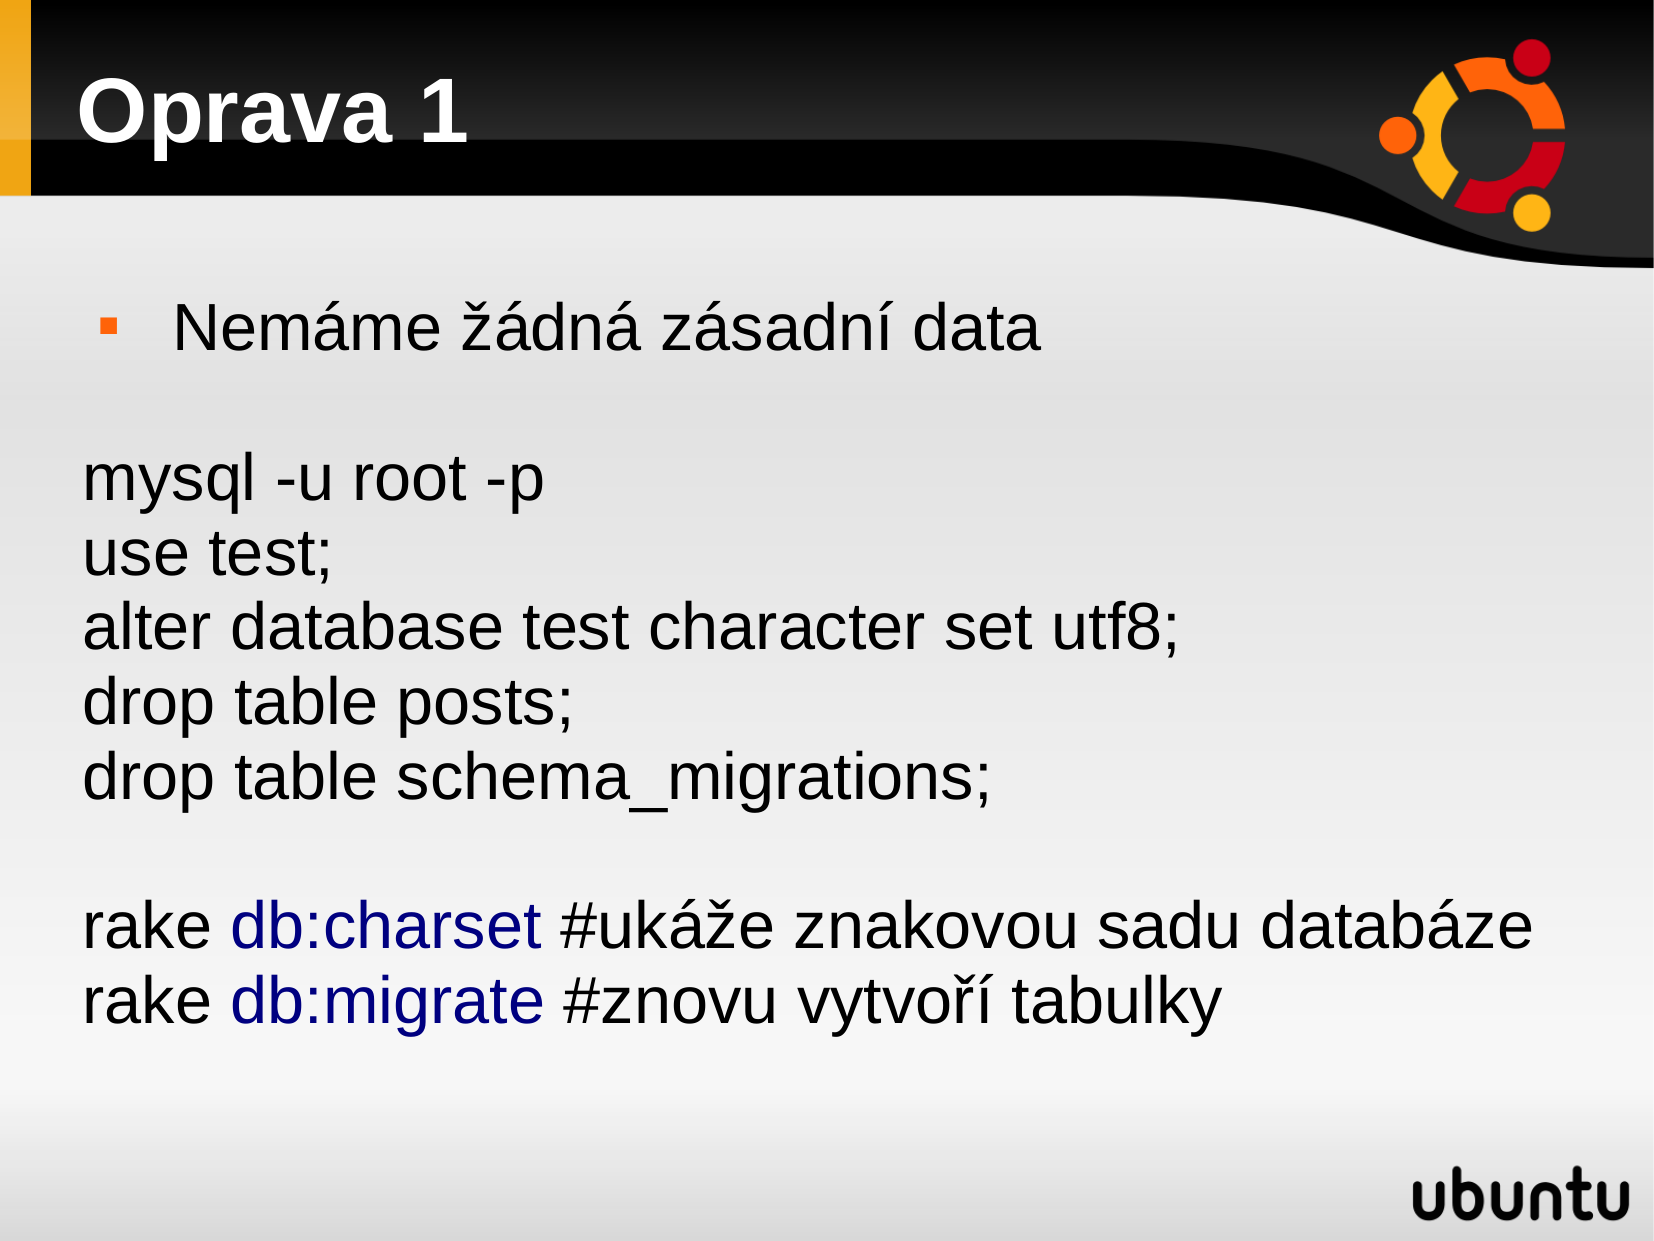

# Oprava 1
 Nemáme žádná zásadní data
mysql -u root -p
use test;
alter database test character set utf8;
drop table posts;
drop table schema_migrations;
rake db:charset #ukáže znakovou sadu databáze
rake db:migrate #znovu vytvoří tabulky